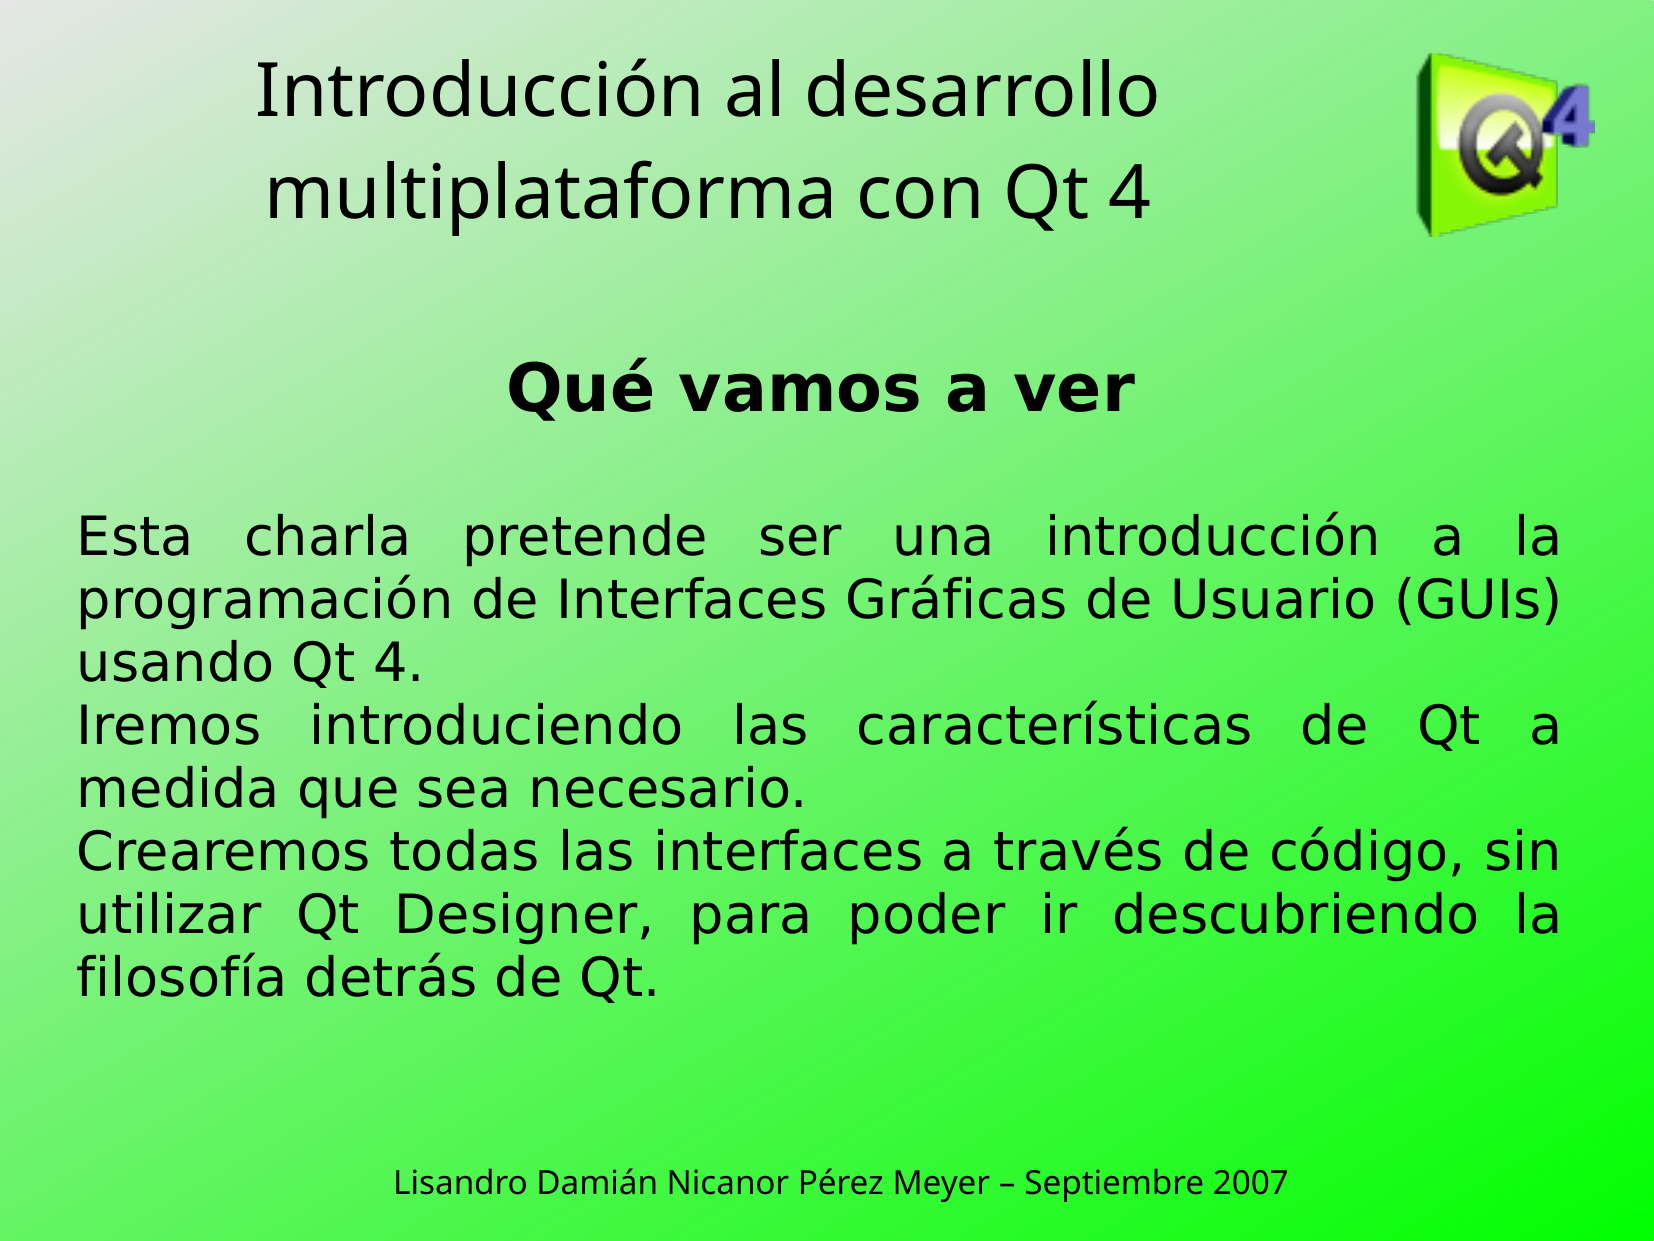

# Introducción al desarrollo multiplataforma con Qt 4
Qué vamos a ver
Esta charla pretende ser una introducción a la programación de Interfaces Gráficas de Usuario (GUIs) usando Qt 4.
Iremos introduciendo las características de Qt a medida que sea necesario.
Crearemos todas las interfaces a través de código, sin utilizar Qt Designer, para poder ir descubriendo la filosofía detrás de Qt.
Lisandro Damián Nicanor Pérez Meyer – Septiembre 2007